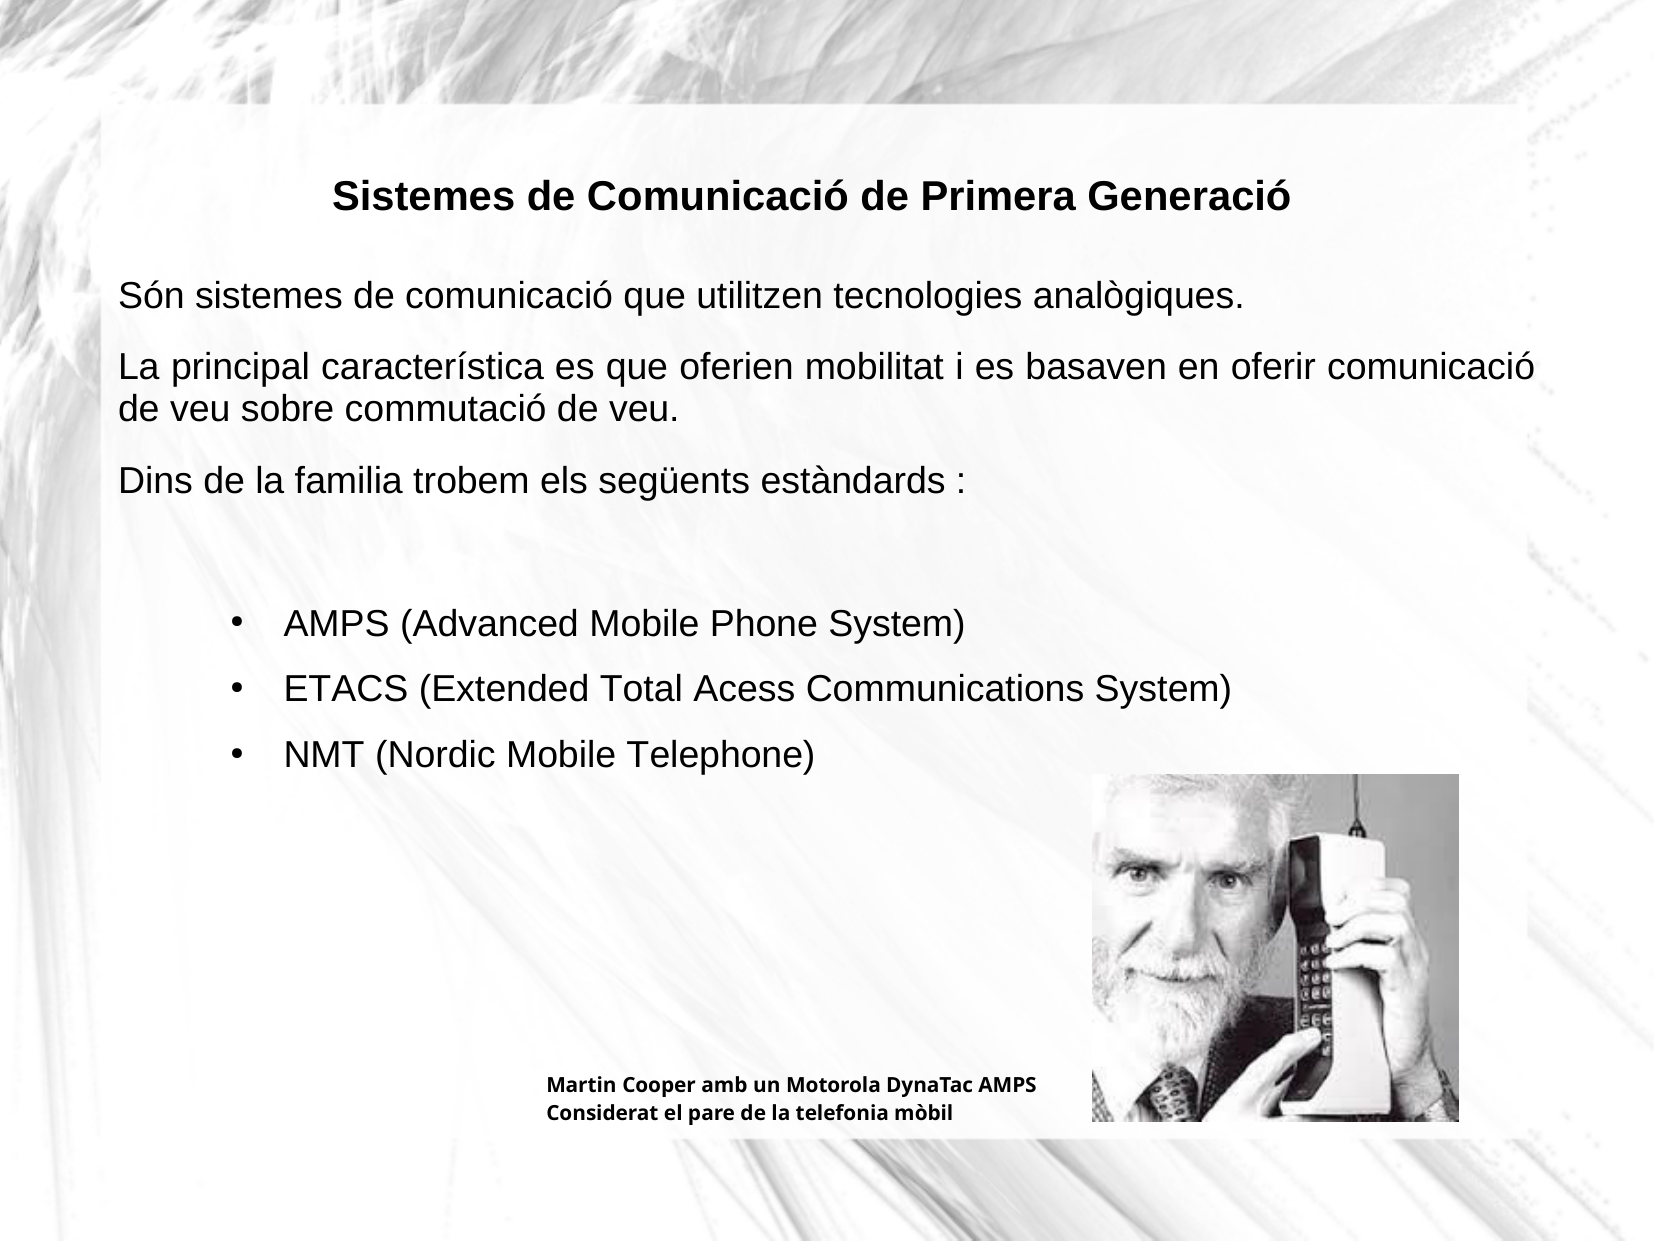

Sistemes de Comunicació de Primera Generació
# Són sistemes de comunicació que utilitzen tecnologies analògiques.
La principal característica es que oferien mobilitat i es basaven en oferir comunicació de veu sobre commutació de veu.
Dins de la familia trobem els següents estàndards :
AMPS (Advanced Mobile Phone System)
ETACS (Extended Total Acess Communications System)
NMT (Nordic Mobile Telephone)
Martin Cooper amb un Motorola DynaTac AMPS
Considerat el pare de la telefonia mòbil